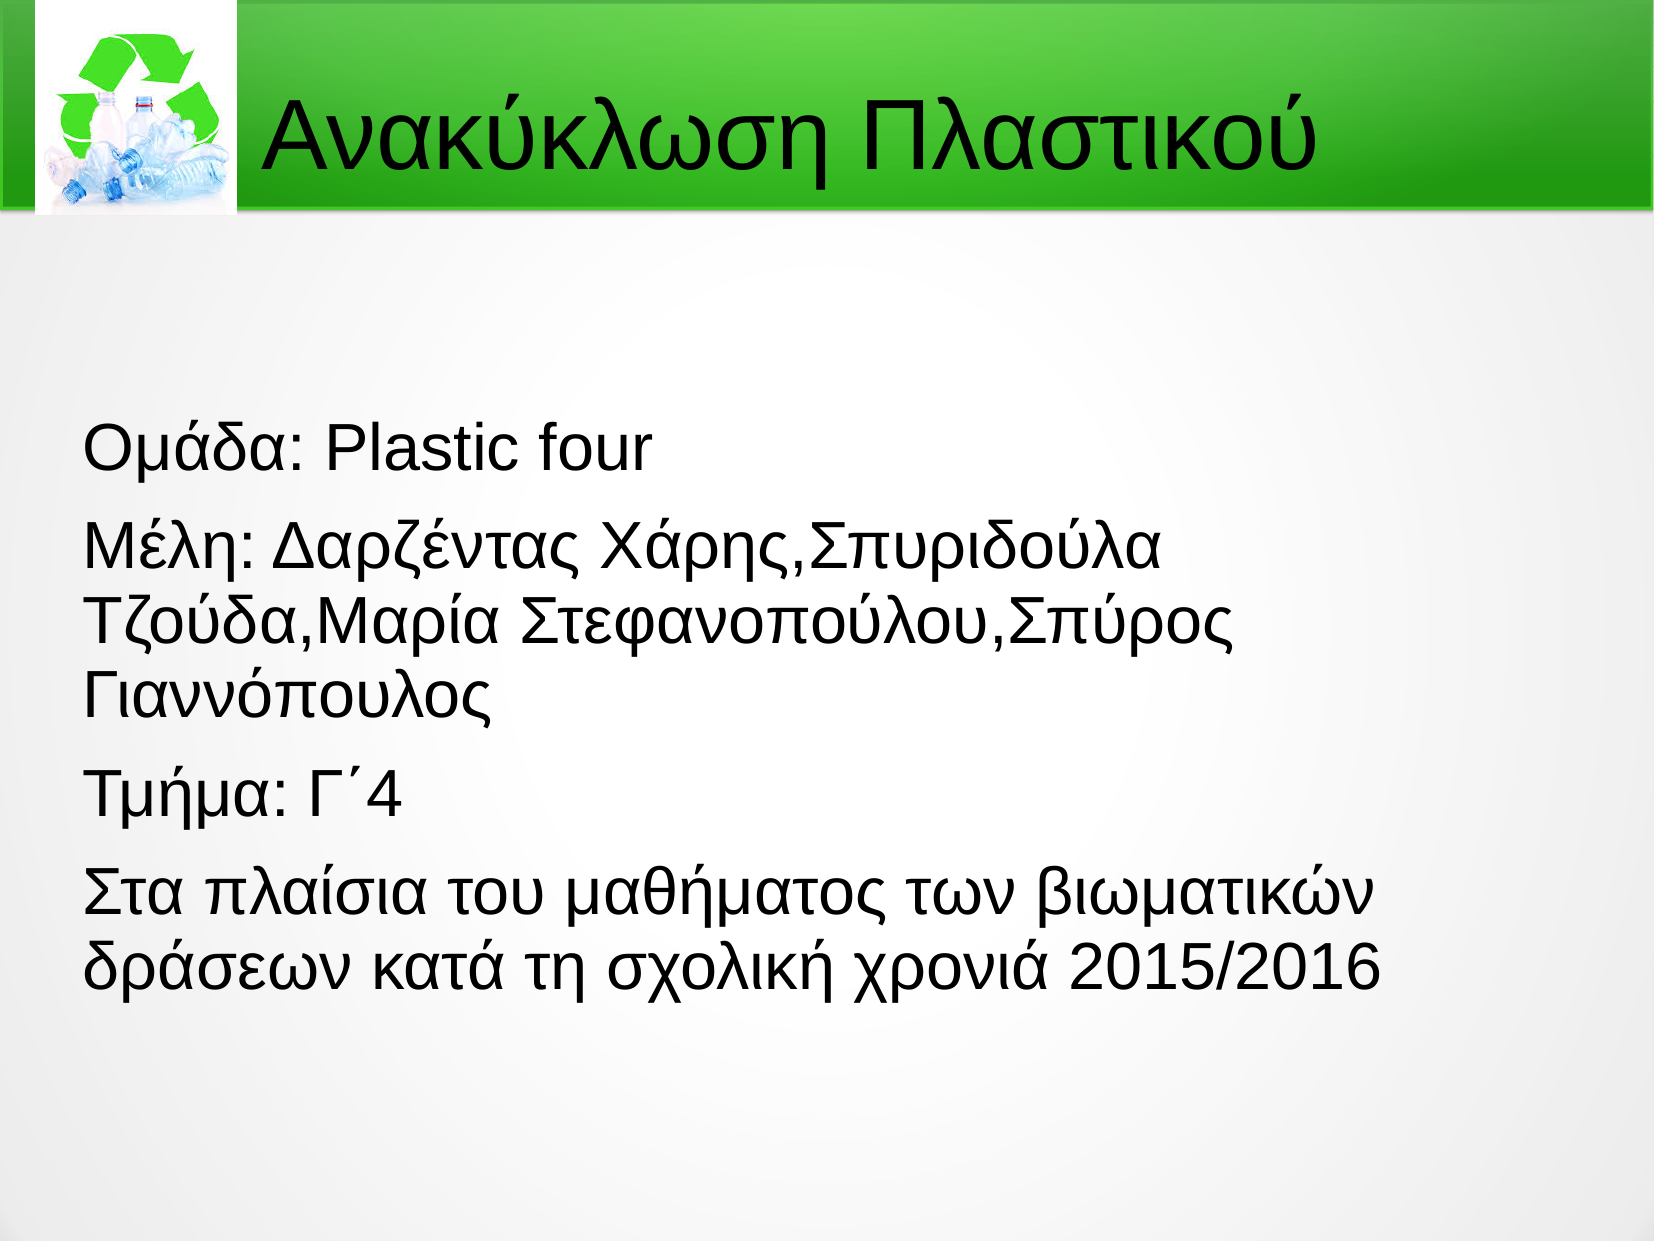

# Ανακύκλωση Πλαστικού
Ομάδα: Plastic four
Μέλη: Δαρζέντας Χάρης,Σπυριδούλα Τζούδα,Μαρία Στεφανοπούλου,Σπύρος Γιαννόπουλος
Τμήμα: Γ΄4
Στα πλαίσια του μαθήματος των βιωματικών δράσεων κατά τη σχολική χρονιά 2015/2016